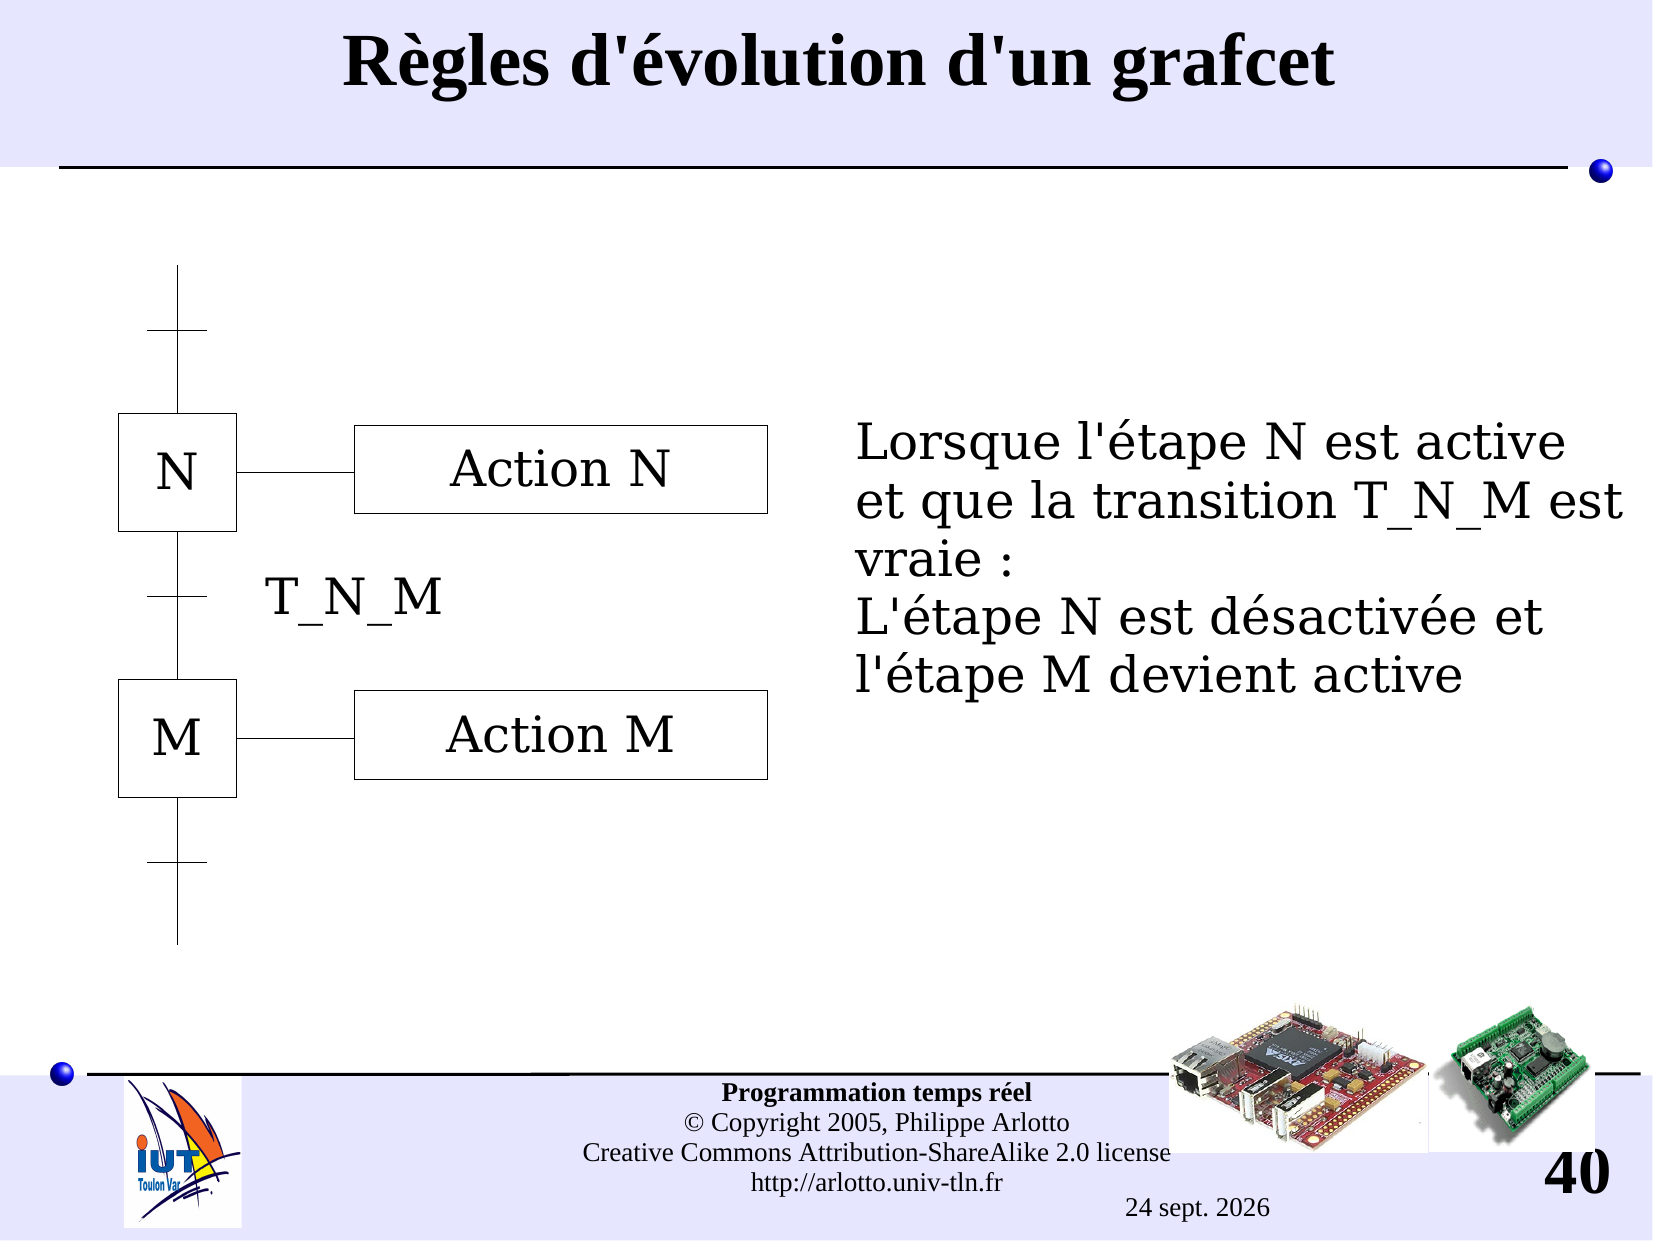

# Règles d'évolution d'un grafcet
N
Lorsque l'étape N est active
et que la transition T_N_M est
vraie :
L'étape N est désactivée et
l'étape M devient active
Action N
T_N_M
M
Action M